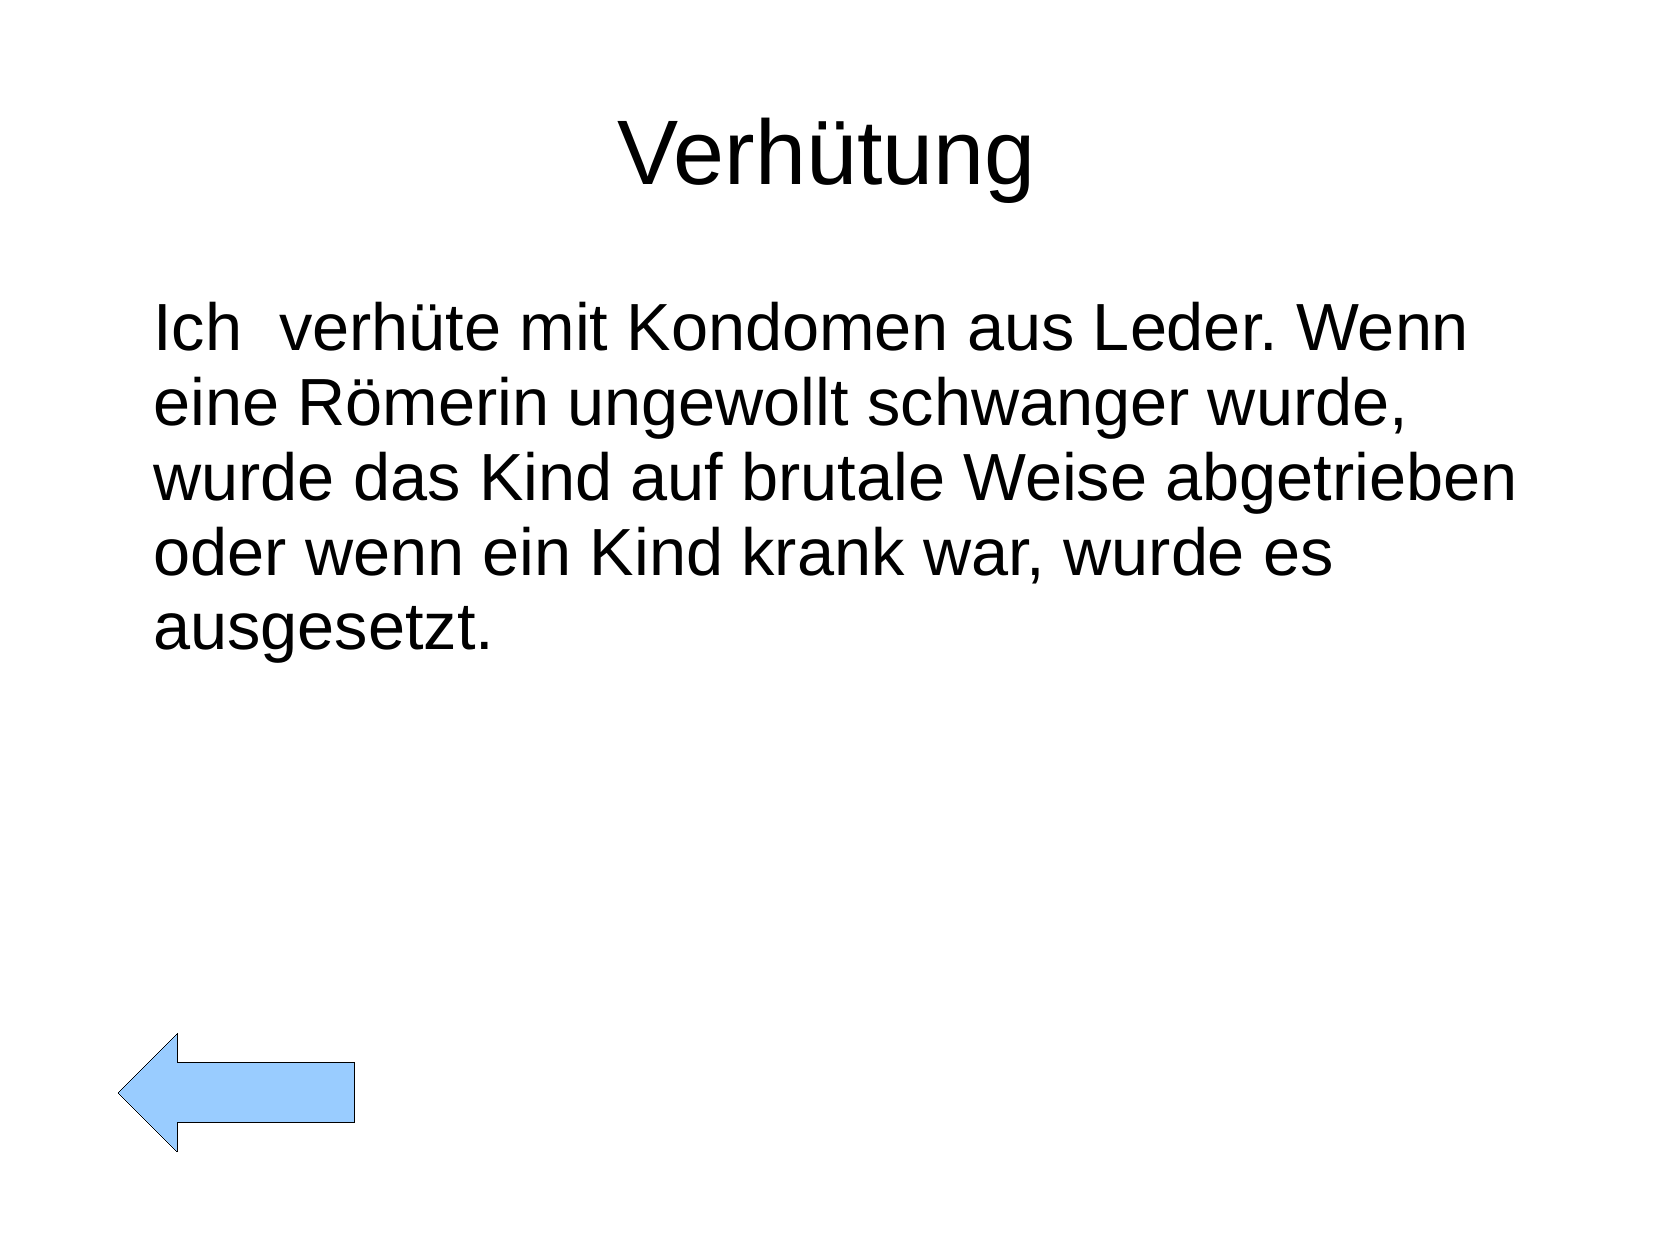

# Verhütung
Ich verhüte mit Kondomen aus Leder. Wenn eine Römerin ungewollt schwanger wurde, wurde das Kind auf brutale Weise abgetrieben oder wenn ein Kind krank war, wurde es ausgesetzt.